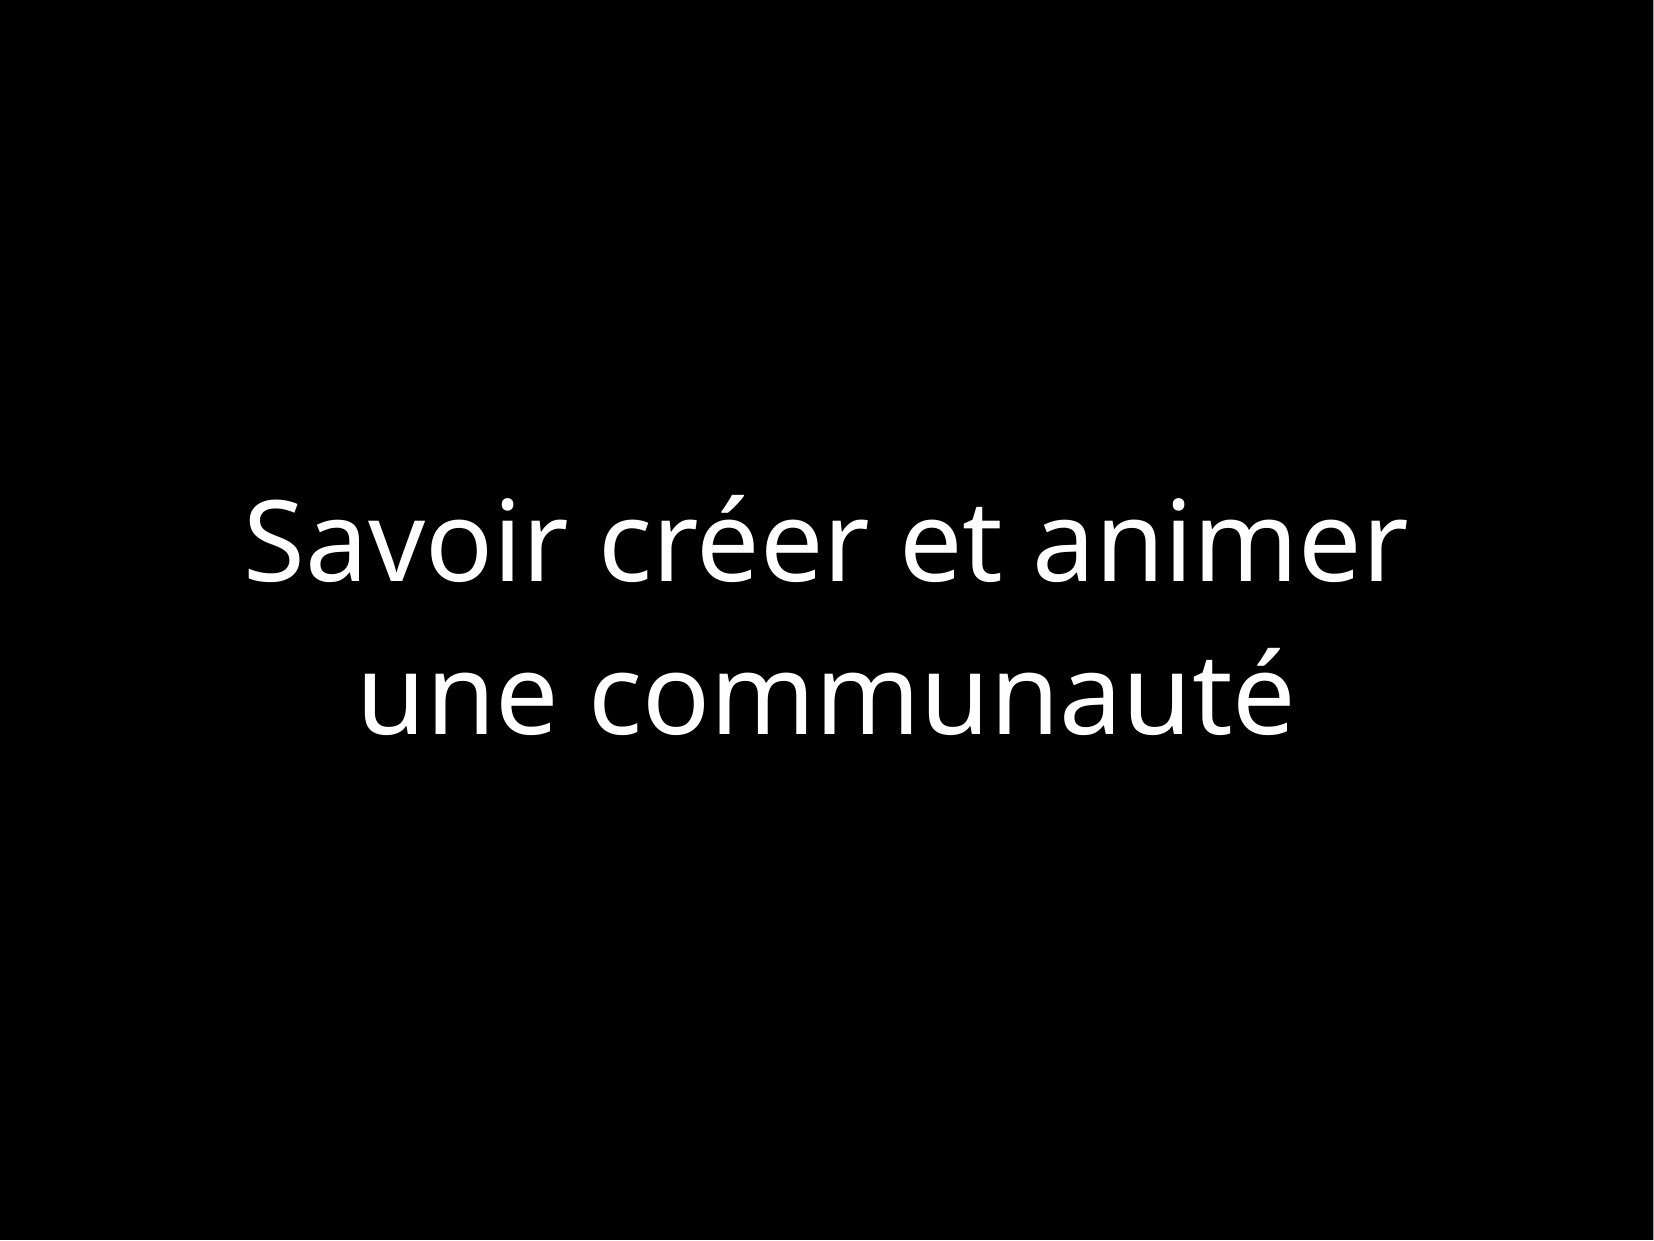

# Savoir créer et animer une communauté